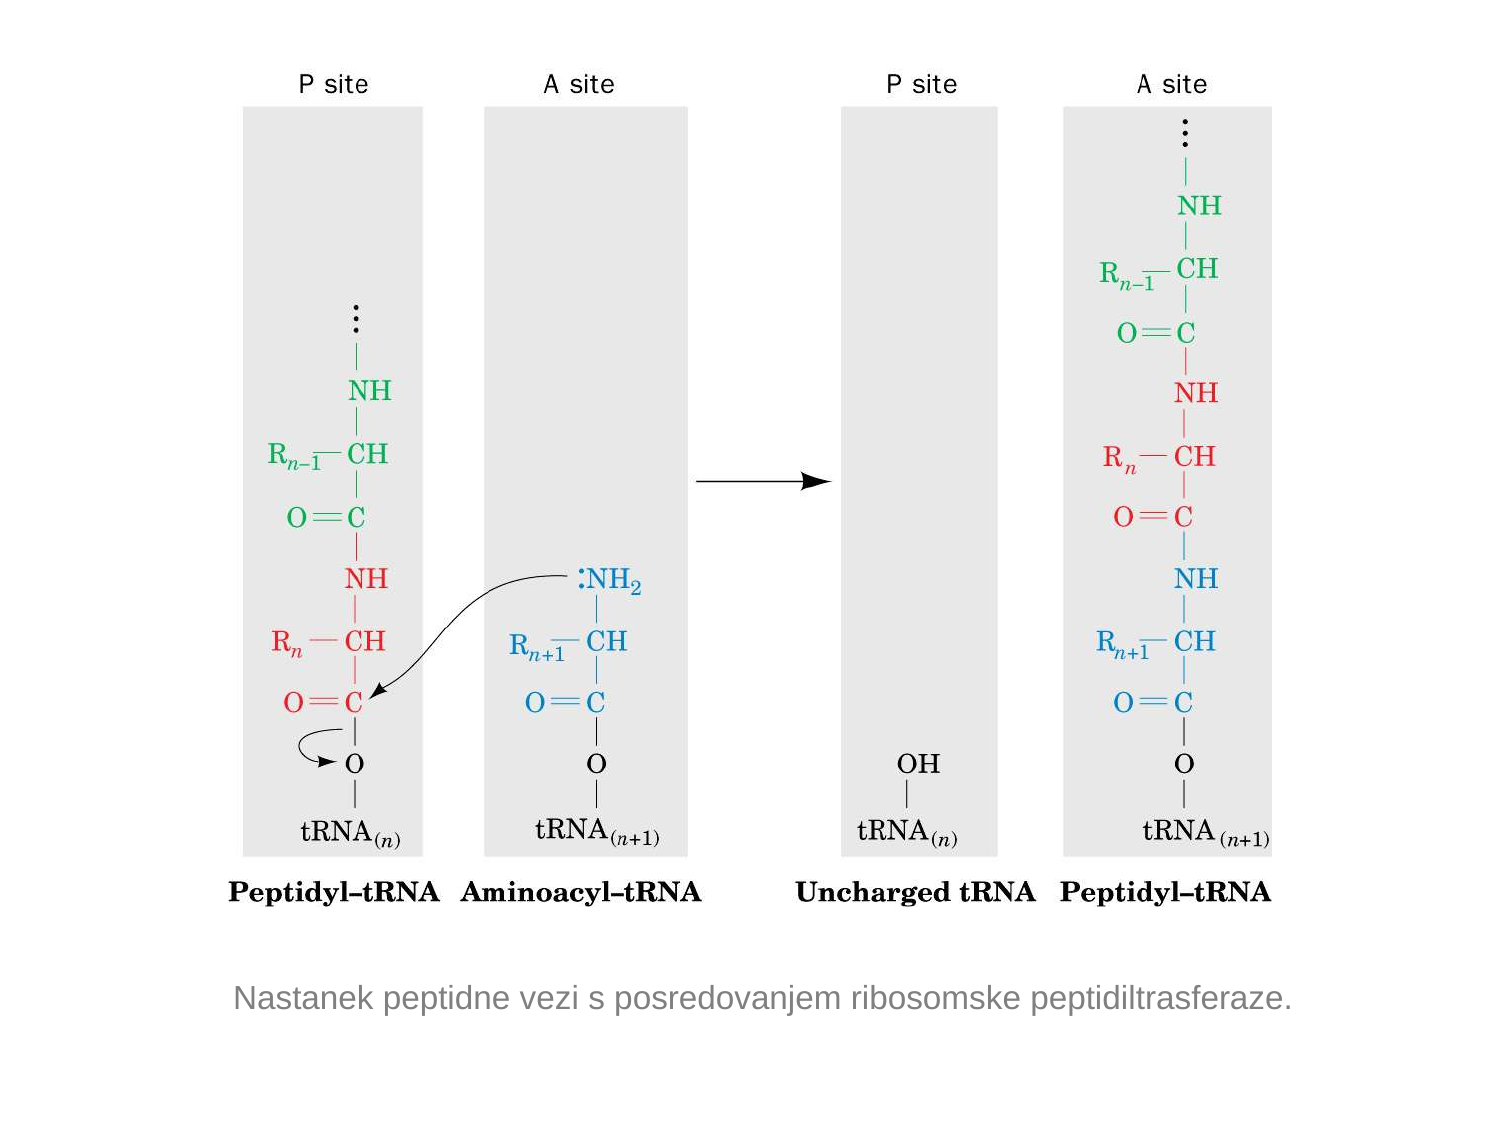

Nastanek peptidne vezi s posredovanjem ribosomske peptidiltrasferaze.